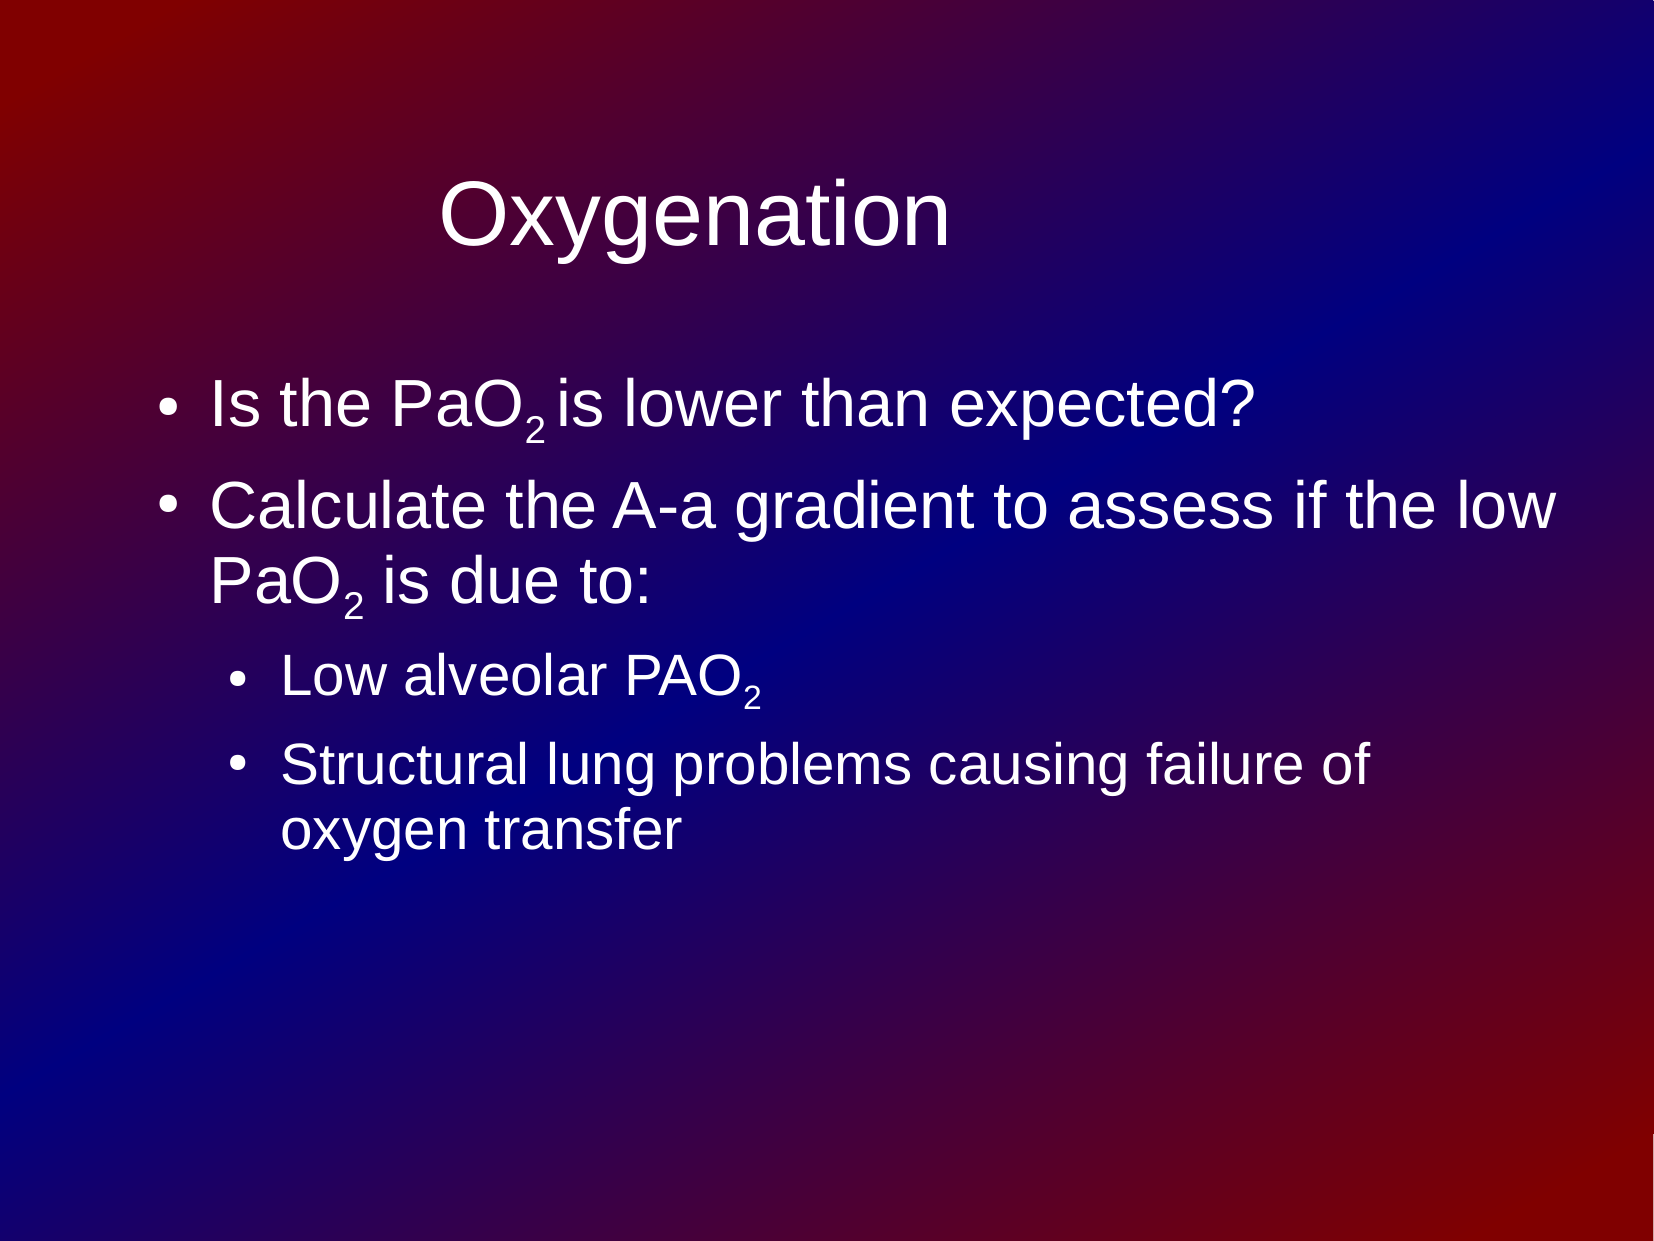

# Oxygenation
Is the PaO2 is lower than expected?
Calculate the A-a gradient to assess if the low PaO2 is due to:
Low alveolar PAO2
Structural lung problems causing failure of oxygen transfer